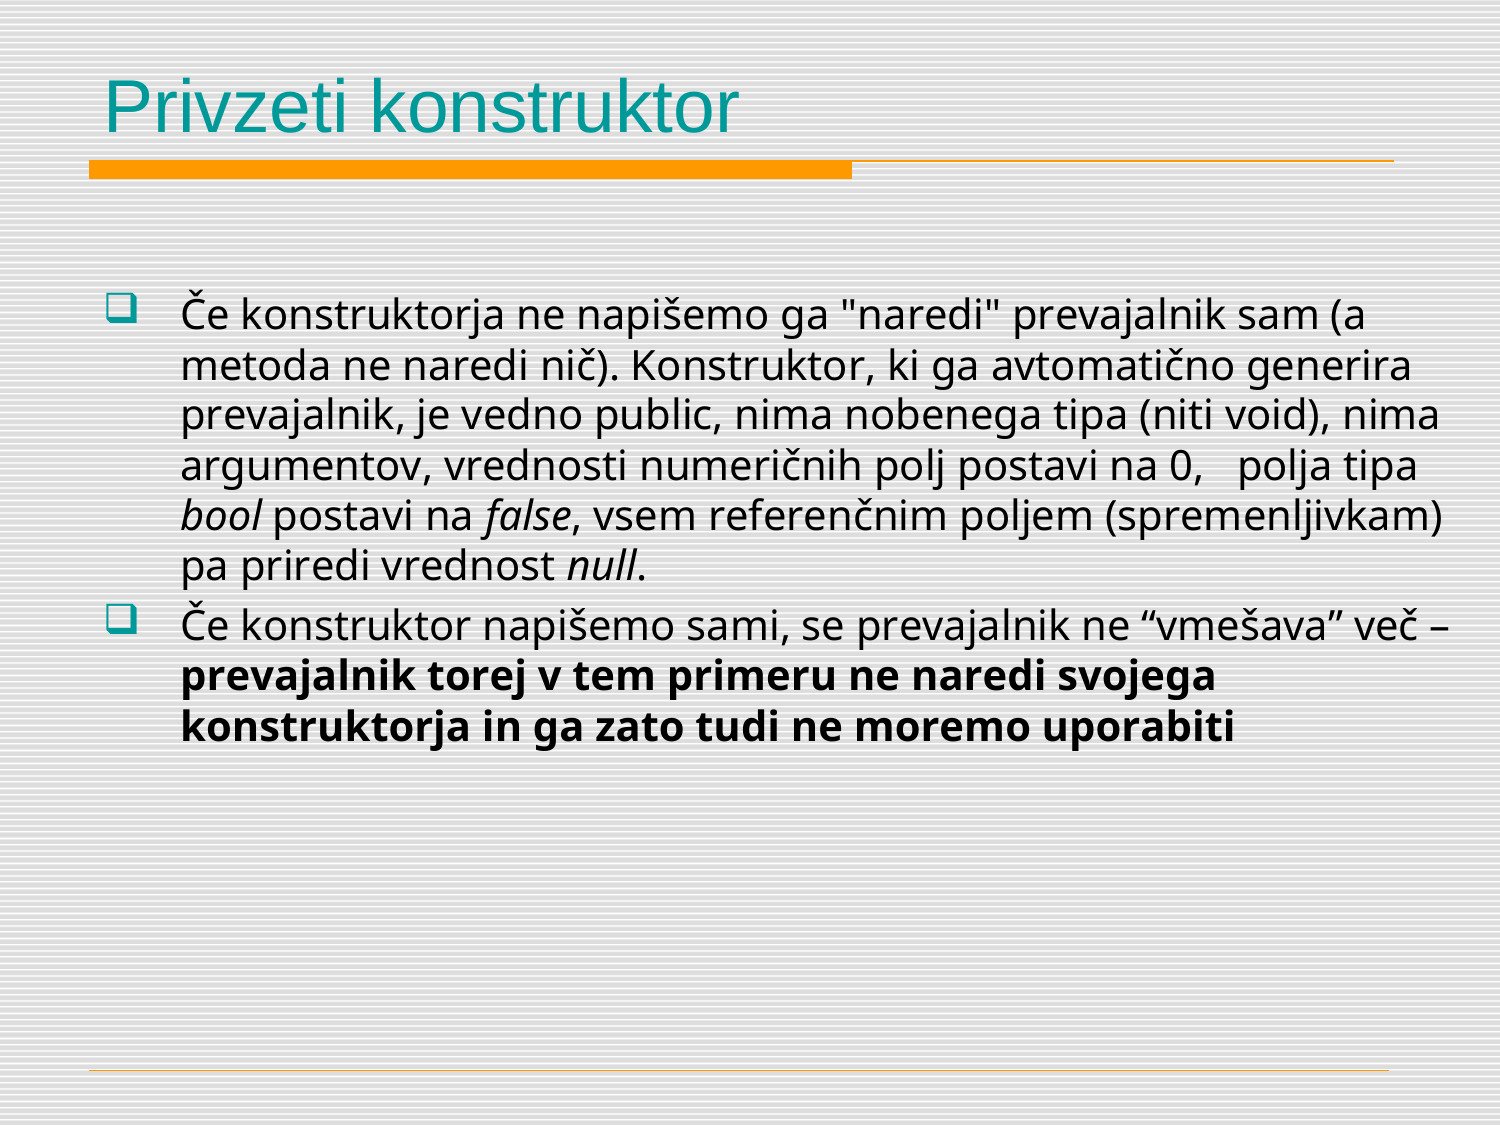

# Privzeti konstruktor
Če konstruktorja ne napišemo ga "naredi" prevajalnik sam (a metoda ne naredi nič). Konstruktor, ki ga avtomatično generira prevajalnik, je vedno public, nima nobenega tipa (niti void), nima argumentov, vrednosti numeričnih polj postavi na 0, polja tipa bool postavi na false, vsem referenčnim poljem (spremenljivkam) pa priredi vrednost null.
Če konstruktor napišemo sami, se prevajalnik ne “vmešava” več – prevajalnik torej v tem primeru ne naredi svojega konstruktorja in ga zato tudi ne moremo uporabiti